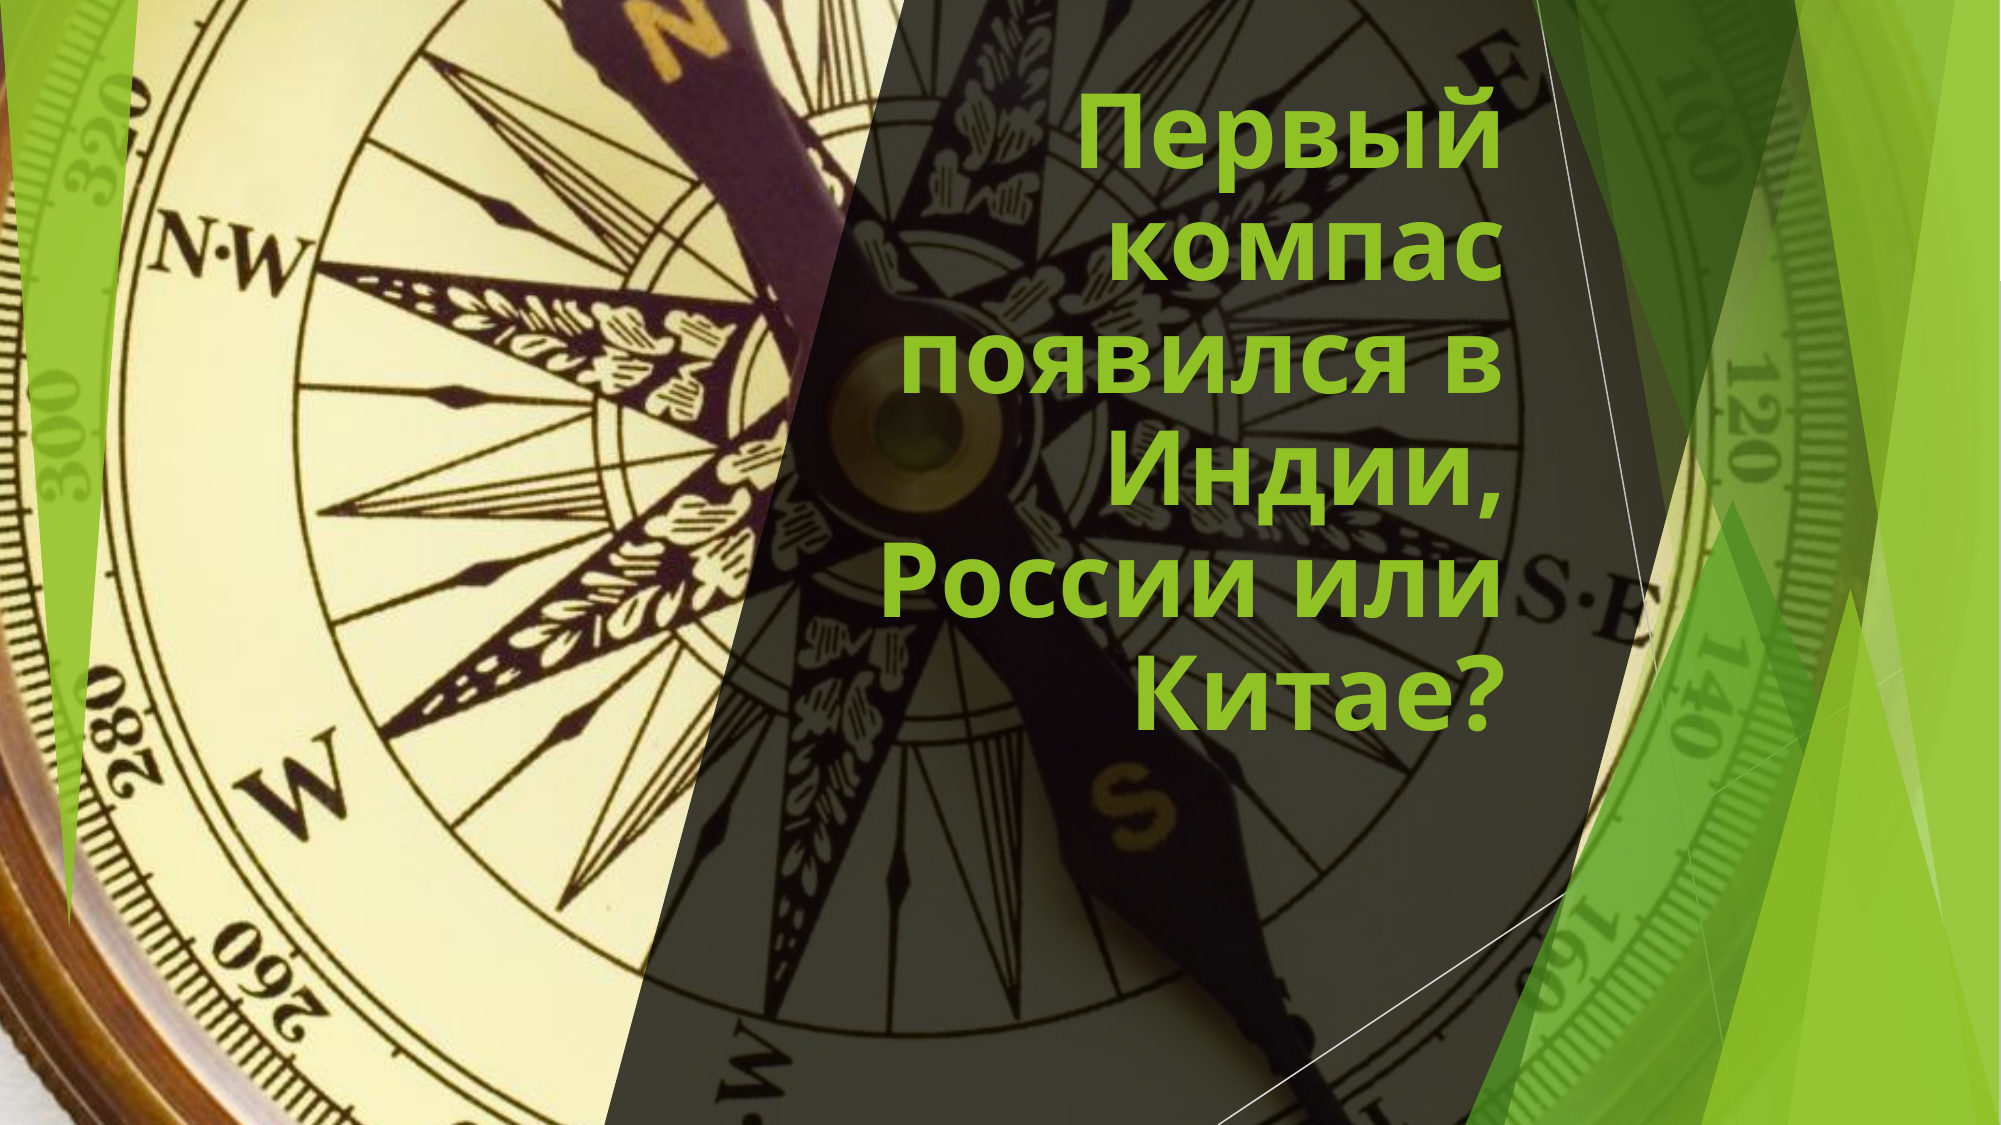

# Первый компас появился в Индии, России или Китае?